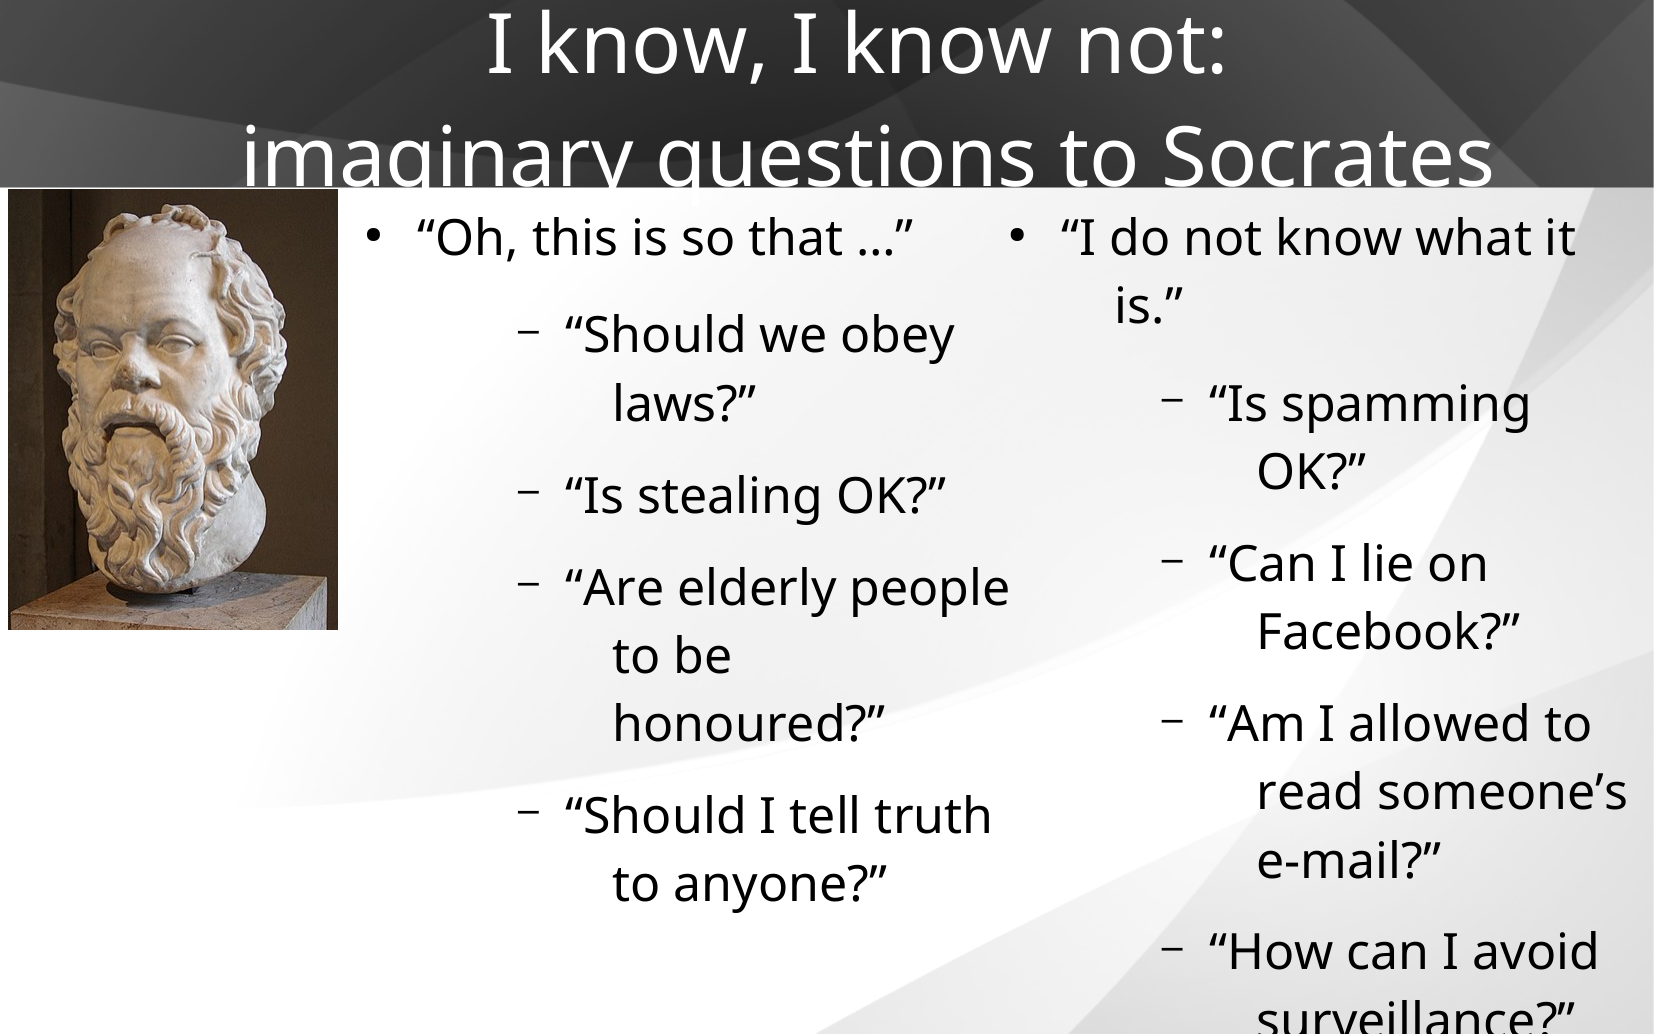

# I know, I know not: imaginary questions to Socrates
“Oh, this is so that …”
“Should we obey laws?”
“Is stealing OK?”
“Are elderly people to be honoured?”
“Should I tell truth to anyone?”
“I do not know what it is.”
“Is spamming OK?”
“Can I lie on Facebook?”
“Am I allowed to read someone’s e-mail?”
“How can I avoid surveillance?”